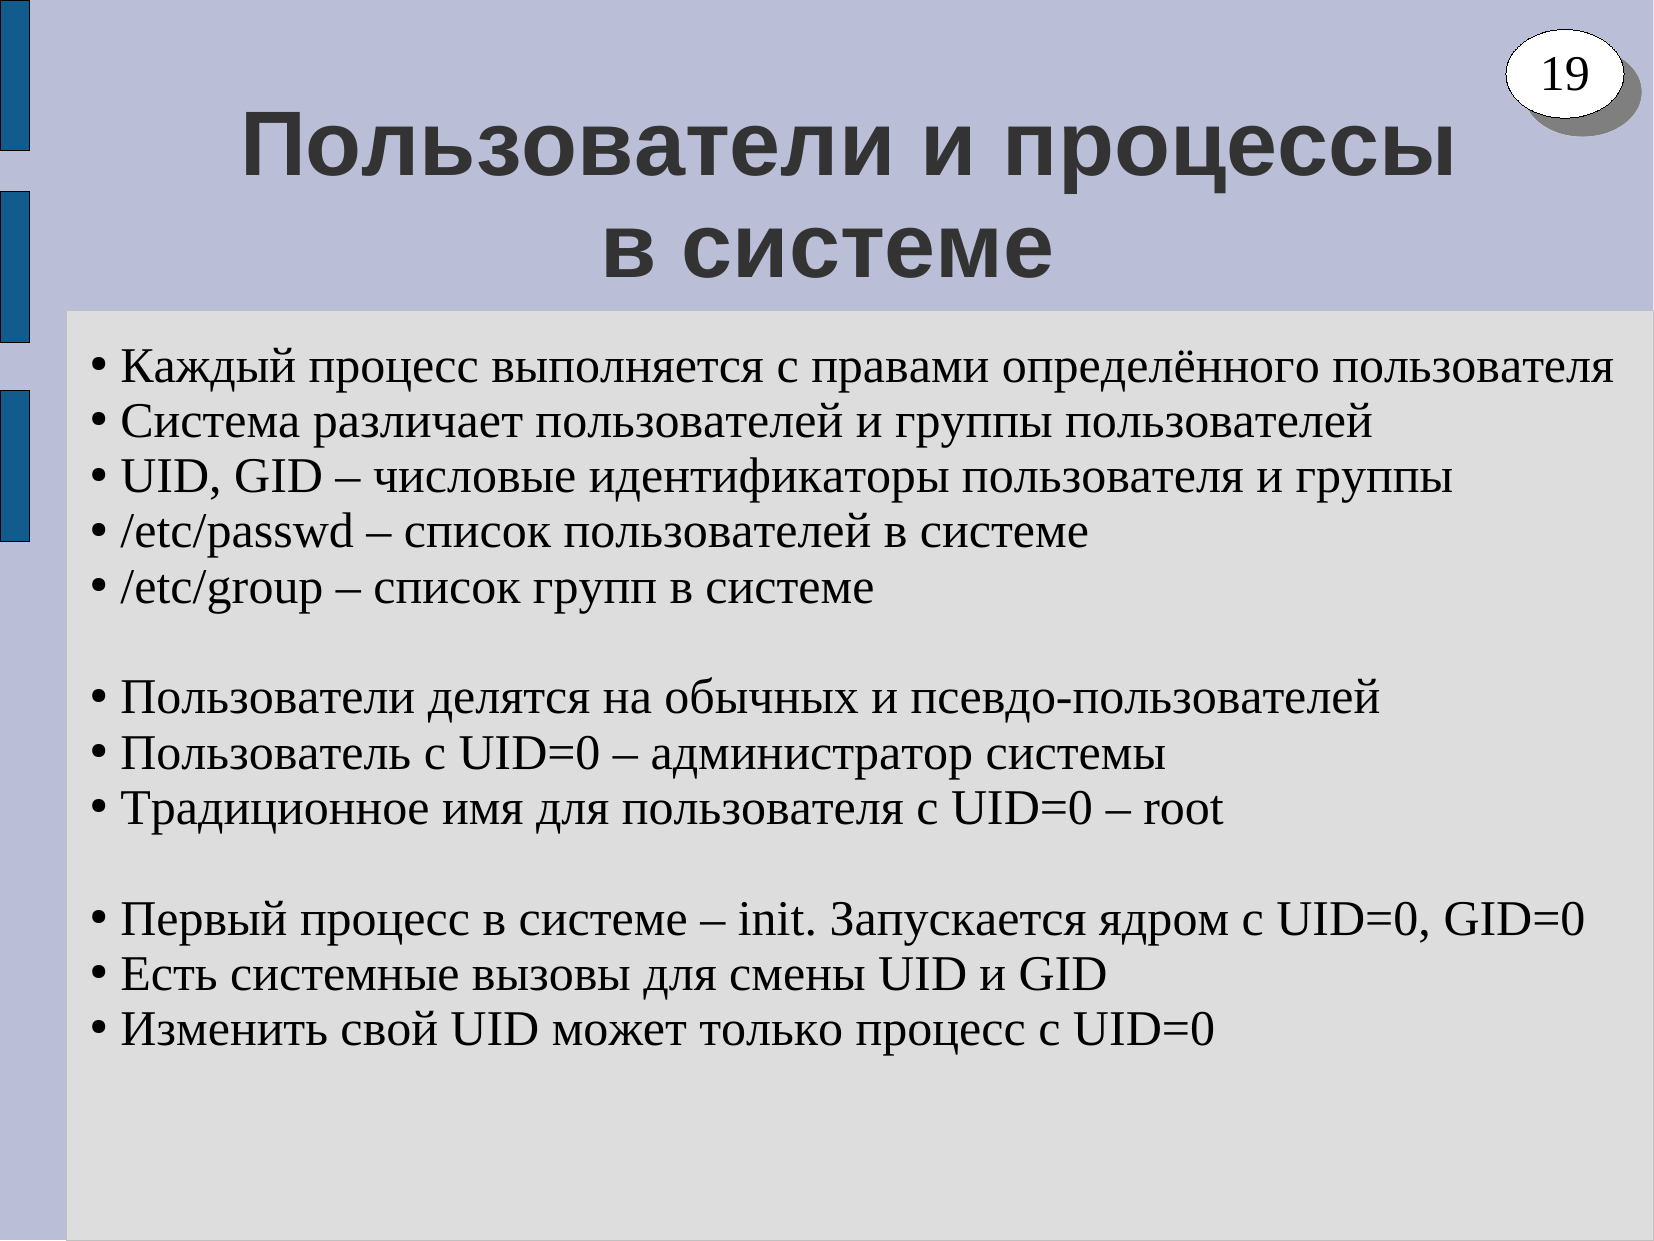

19
# Пользователи и процессы в системе
 Каждый процесс выполняется с правами определённого пользователя
 Система различает пользователей и группы пользователей
 UID, GID – числовые идентификаторы пользователя и группы
 /etc/passwd – список пользователей в системе
 /etc/group – список групп в системе
 Пользователи делятся на обычных и псевдо-пользователей
 Пользователь с UID=0 – администратор системы
 Традиционное имя для пользователя с UID=0 – root
 Первый процесс в системе – init. Запускается ядром с UID=0, GID=0
 Есть системные вызовы для смены UID и GID
 Изменить свой UID может только процесс с UID=0